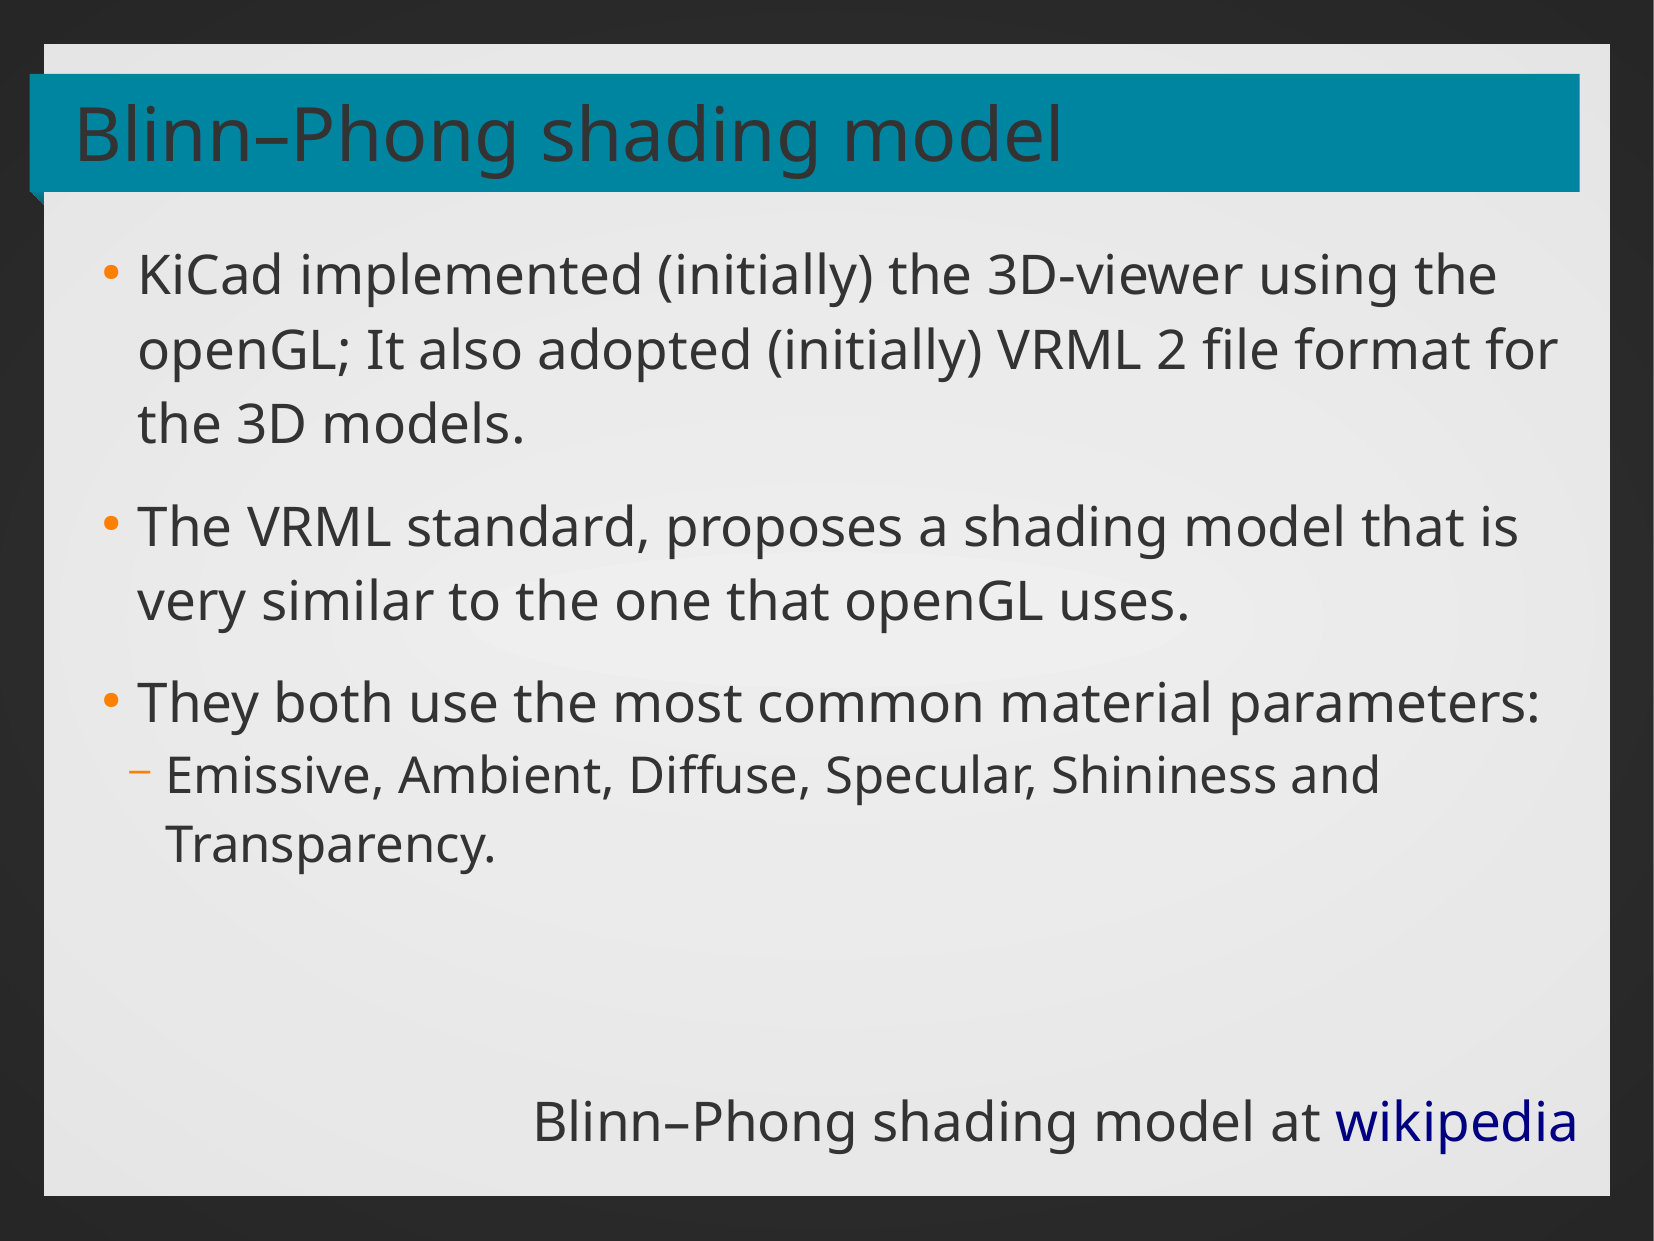

# Blinn–Phong shading model
KiCad implemented (initially) the 3D-viewer using the openGL; It also adopted (initially) VRML 2 file format for the 3D models.
The VRML standard, proposes a shading model that is very similar to the one that openGL uses.
They both use the most common material parameters:
Emissive, Ambient, Diffuse, Specular, Shininess and Transparency.
Blinn–Phong shading model at wikipedia